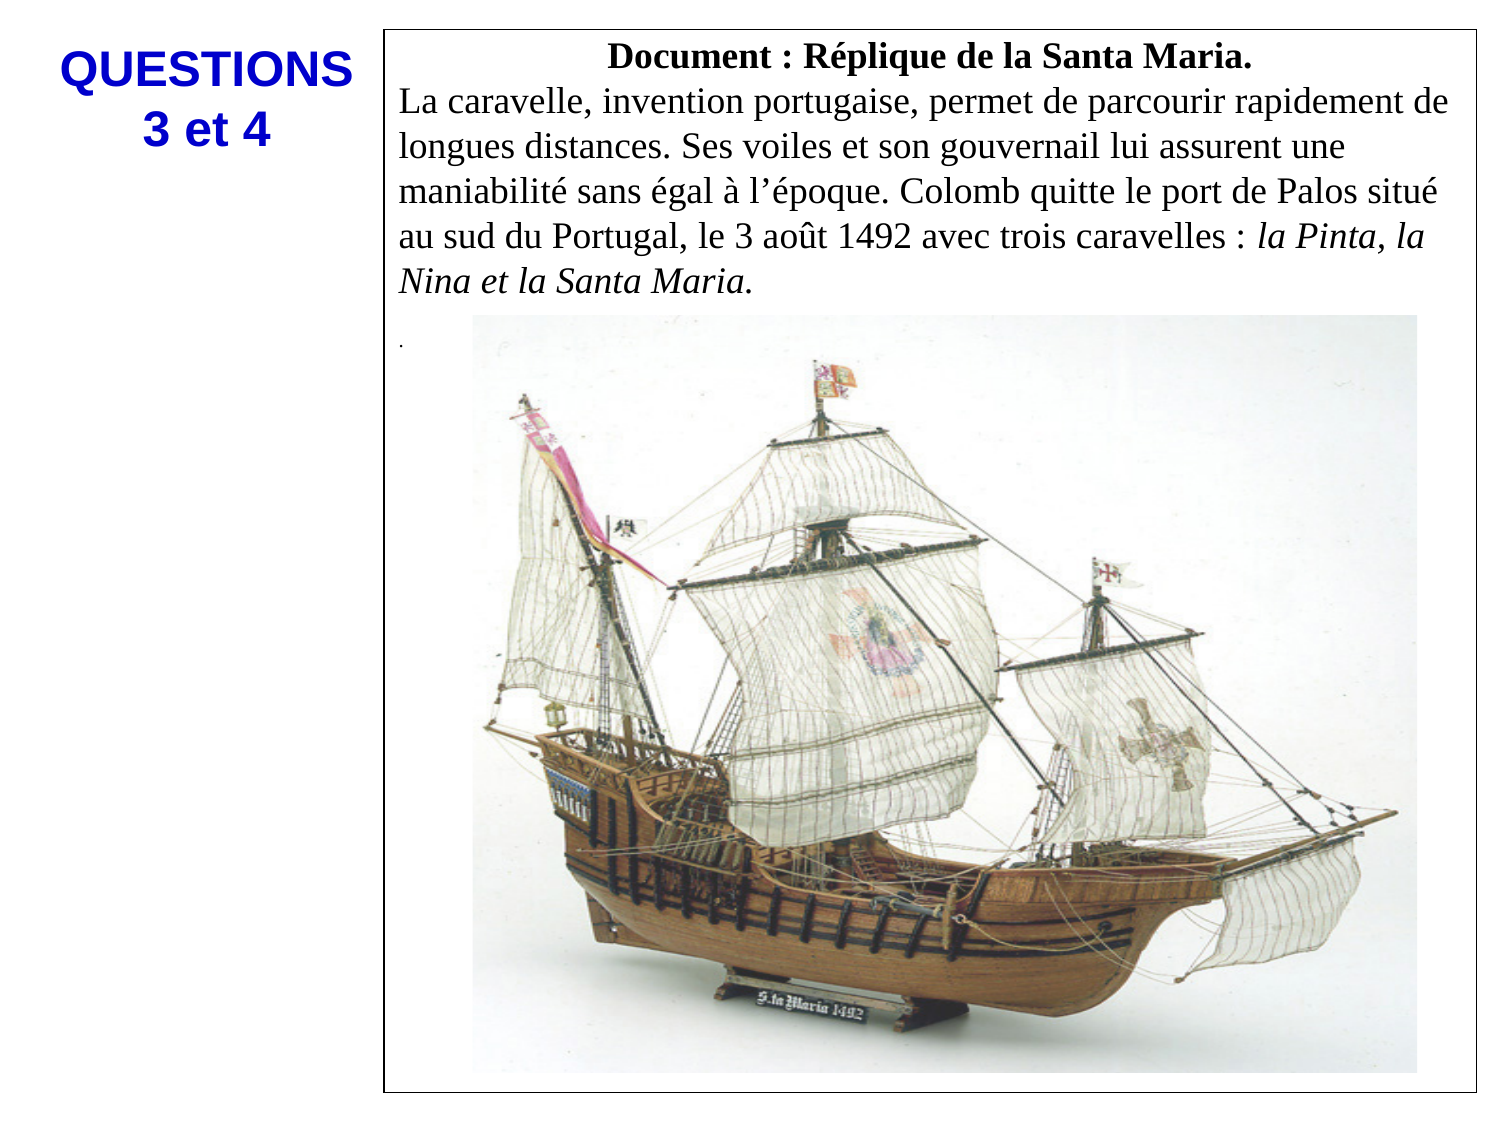

Document : Réplique de la Santa Maria.
La caravelle, invention portugaise, permet de parcourir rapidement de longues distances. Ses voiles et son gouvernail lui assurent une maniabilité sans égal à l’époque. Colomb quitte le port de Palos situé au sud du Portugal, le 3 août 1492 avec trois caravelles : la Pinta, la Nina et la Santa Maria.
.
QUESTIONS 3 et 4